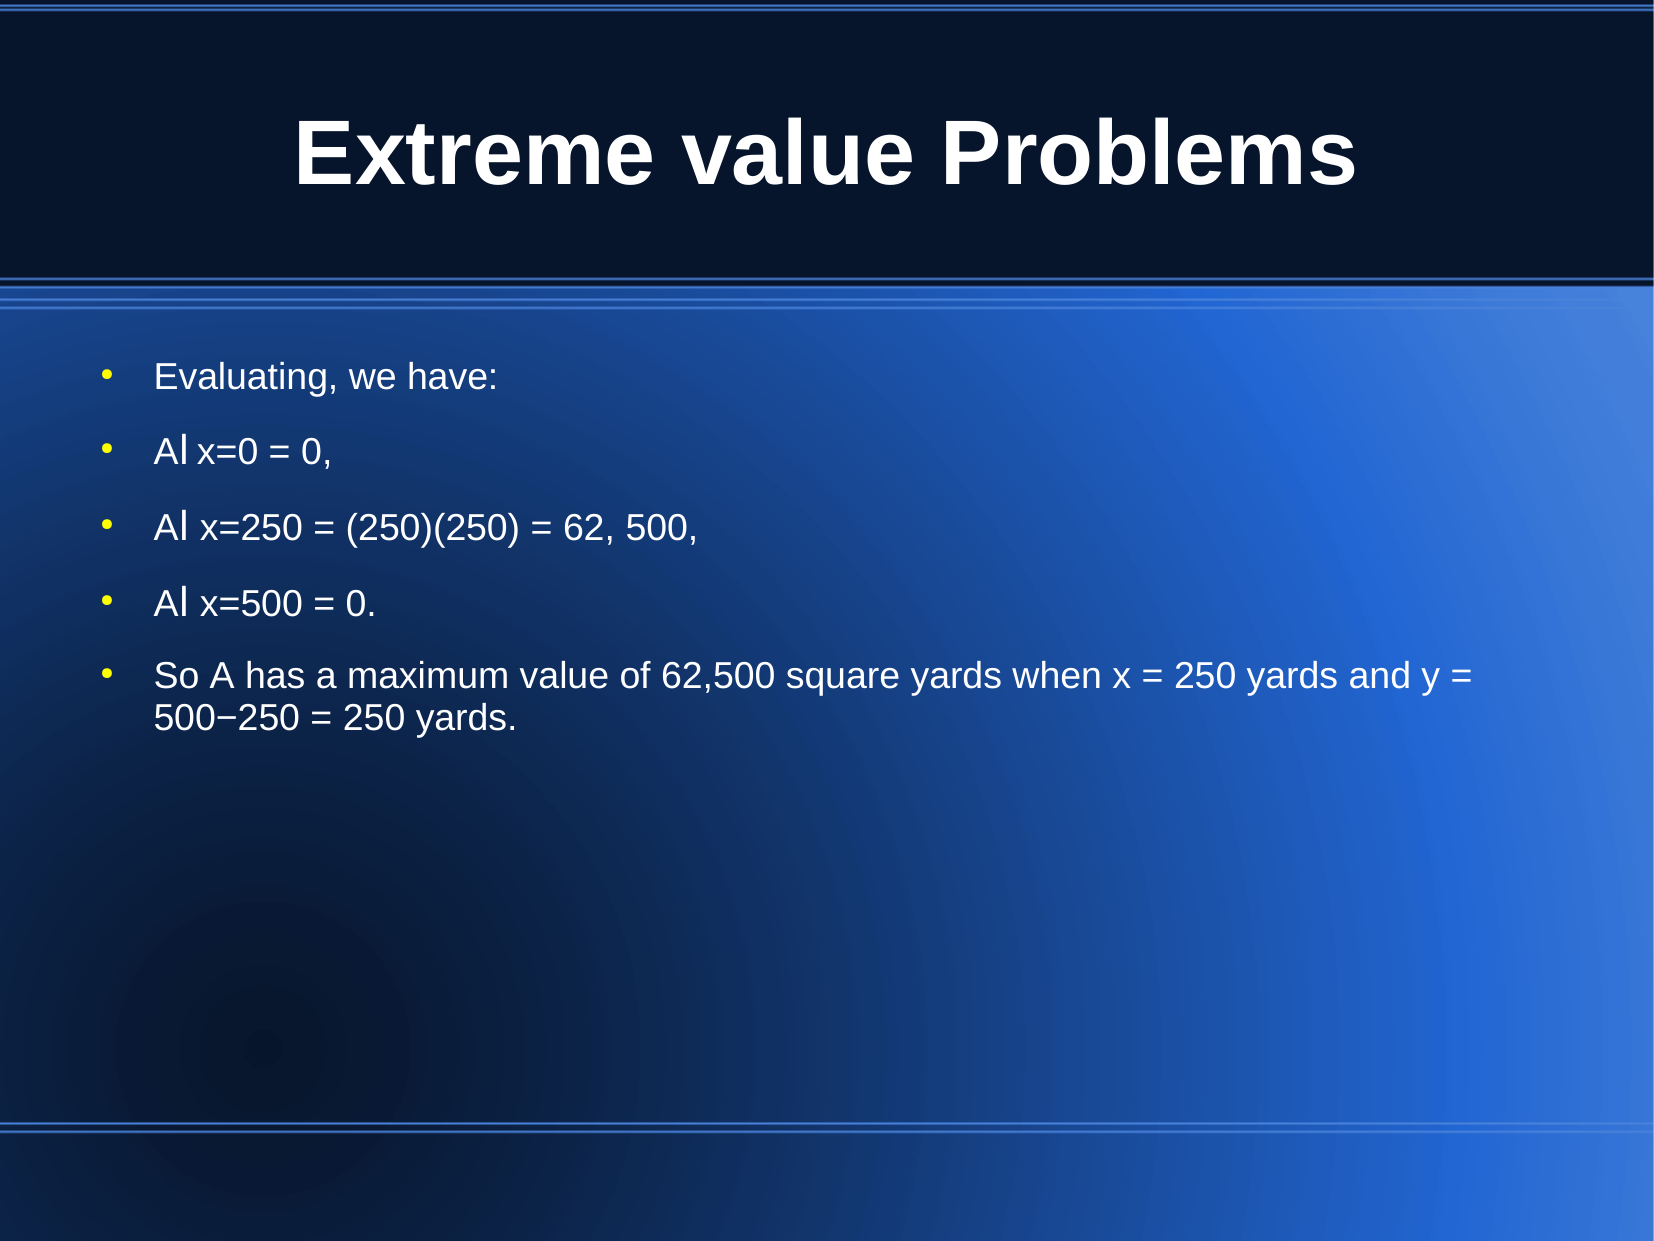

# Extreme value Problems
Evaluating, we have:
Aǀ x=0 = 0,
Aǀ x=250 = (250)(250) = 62, 500,
Aǀ x=500 = 0.
So A has a maximum value of 62,500 square yards when x = 250 yards and y = 500−250 = 250 yards.